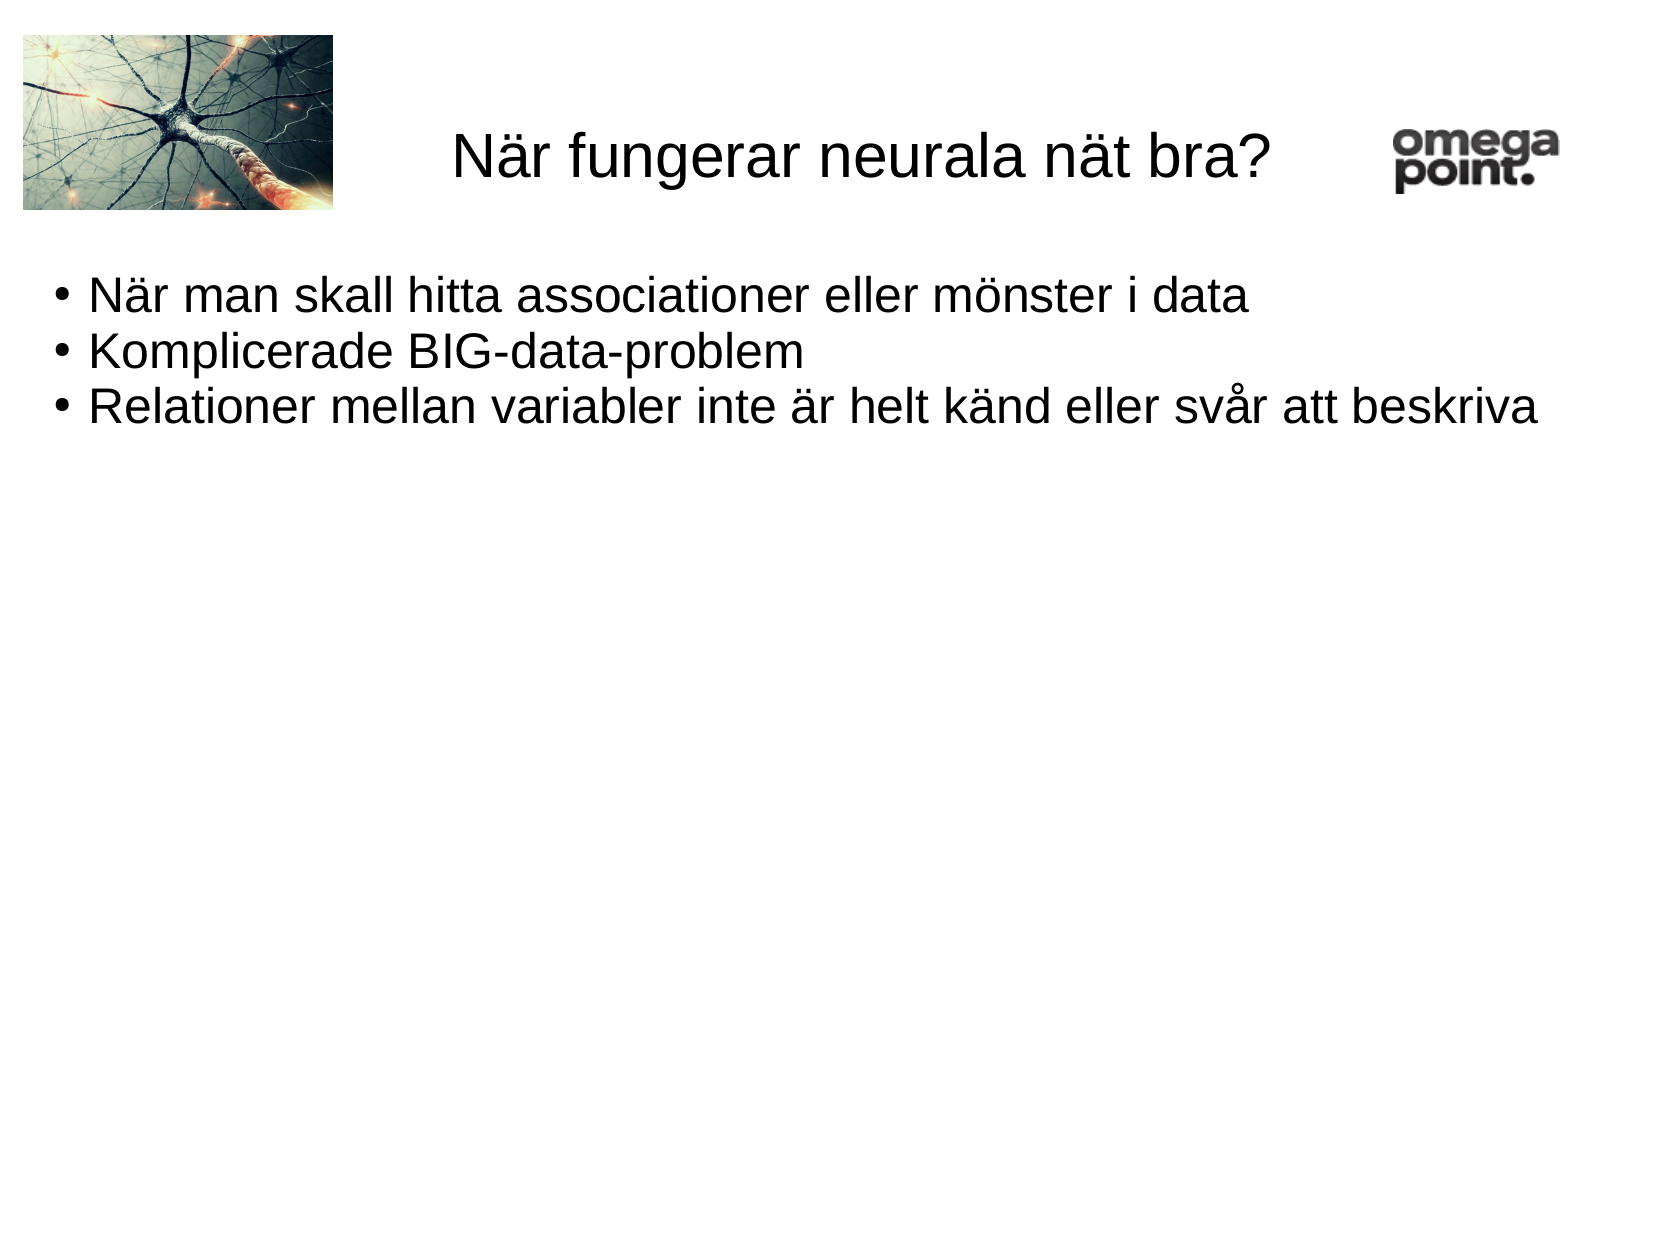

# När fungerar neurala nät bra?
När man skall hitta associationer eller mönster i data
Komplicerade BIG-data-problem
Relationer mellan variabler inte är helt känd eller svår att beskriva